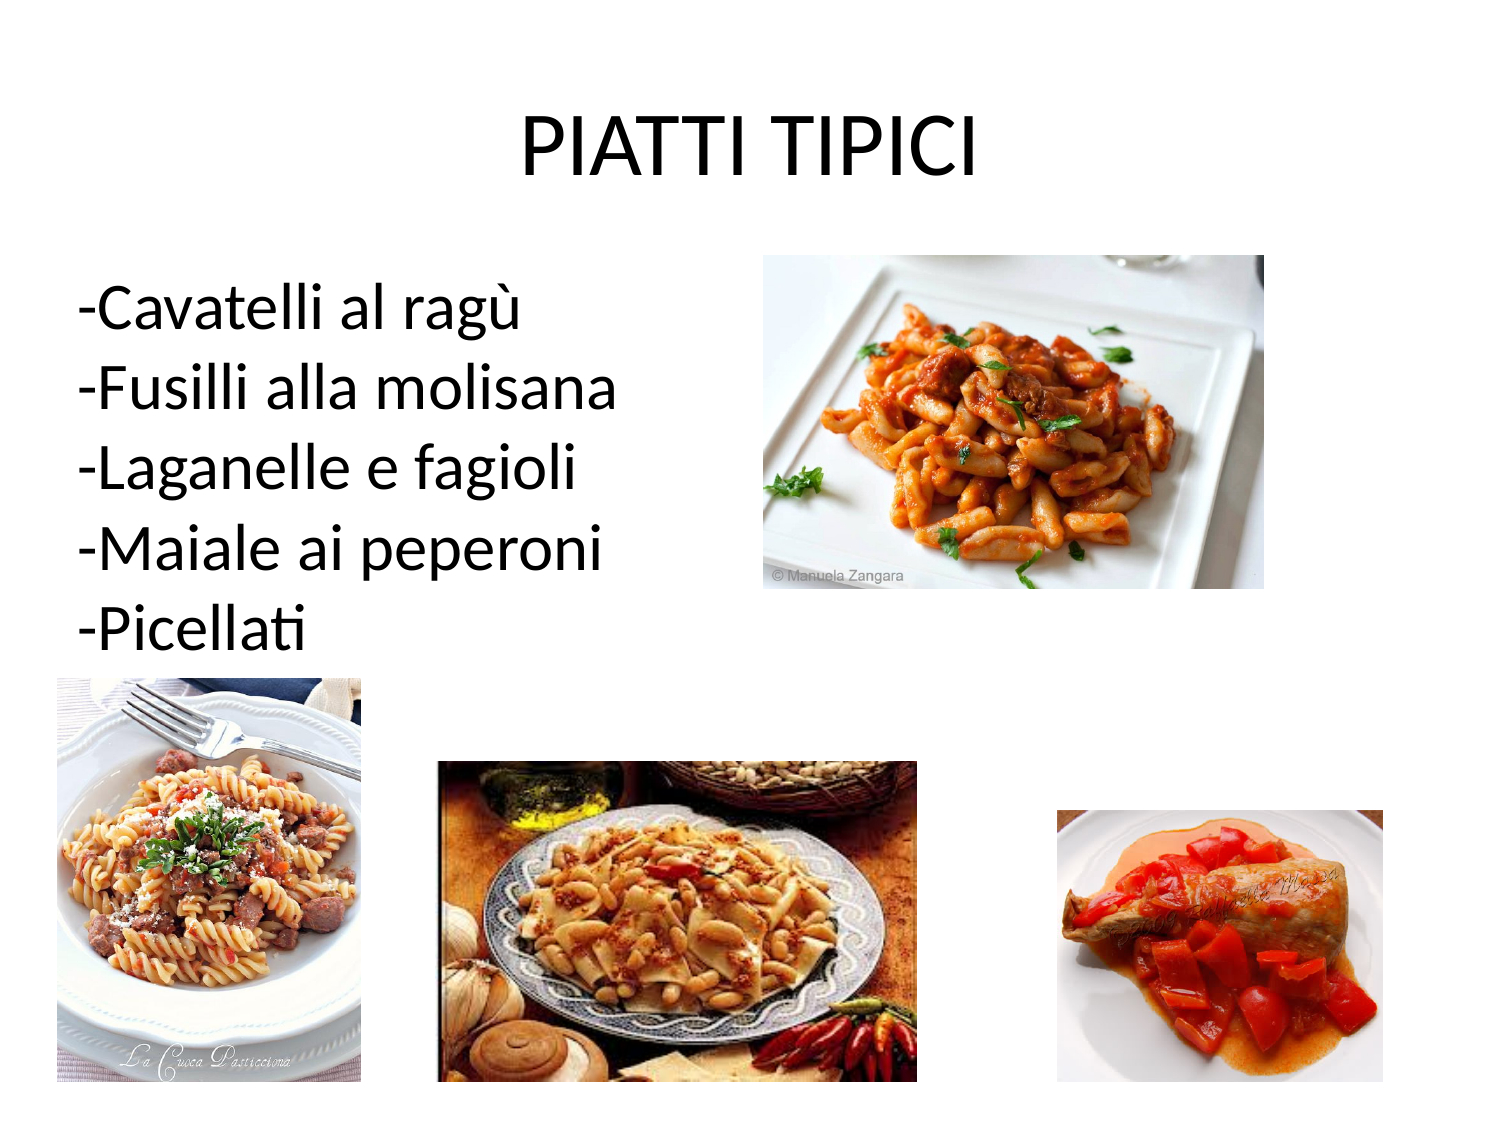

# PIATTI TIPICI
-Cavatelli al ragù
-Fusilli alla molisana
-Laganelle e fagioli
-Maiale ai peperoni
-Picellati